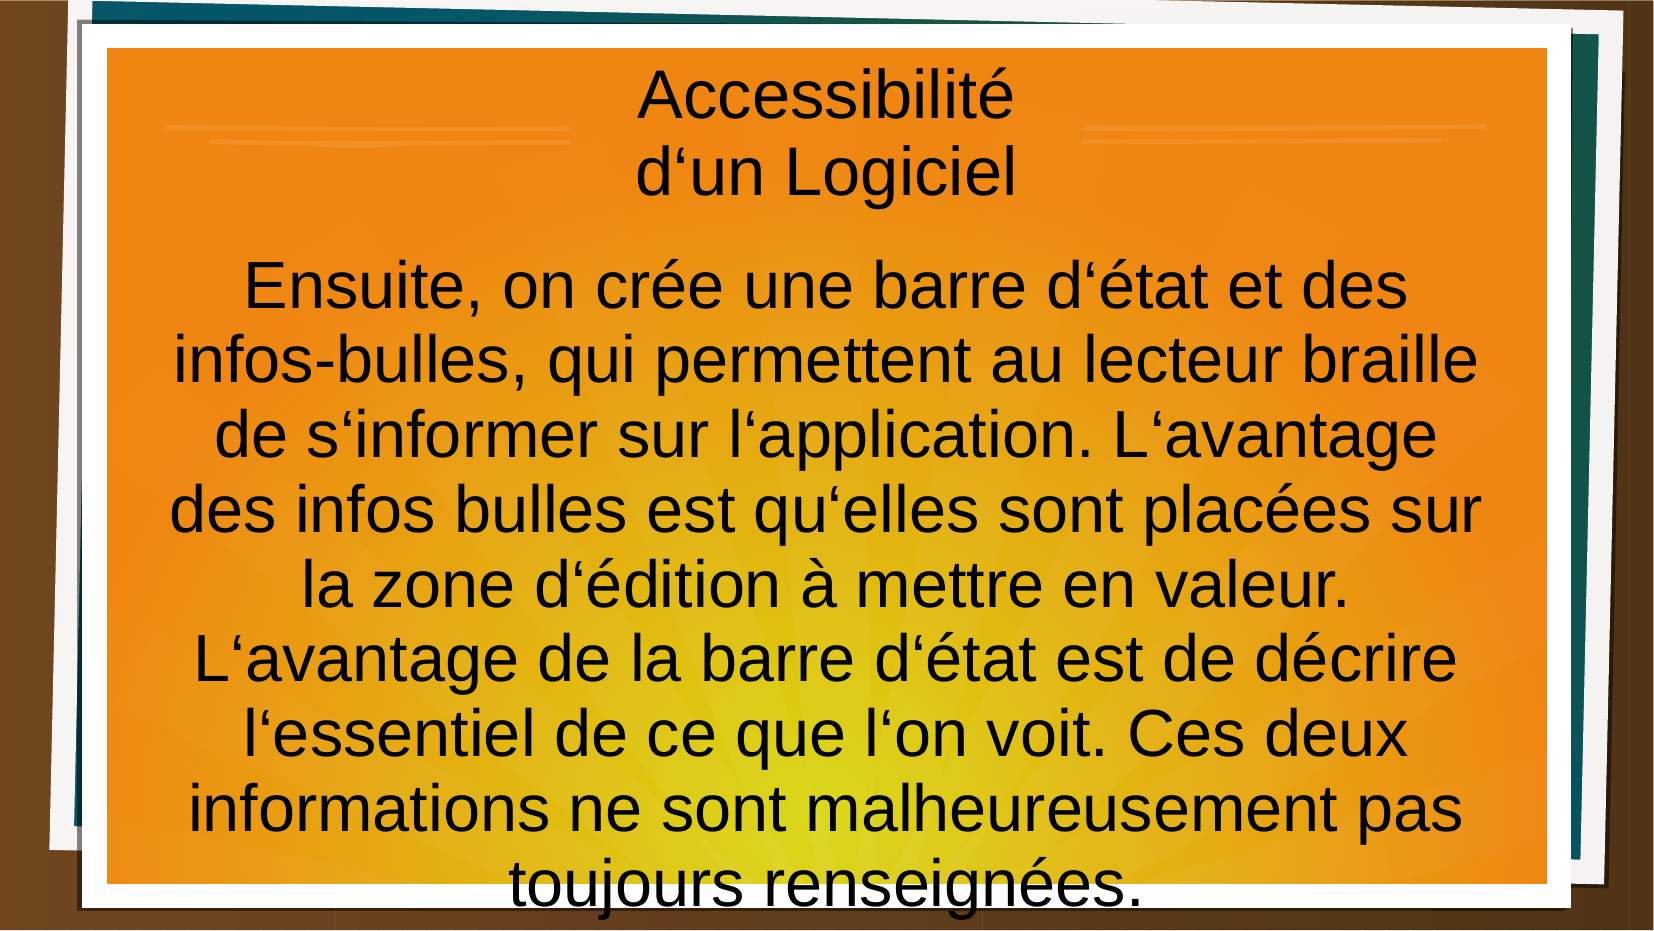

# Accessibilité d‘un Logiciel
Ensuite, on crée une barre d‘état et des infos-bulles, qui permettent au lecteur braille de s‘informer sur l‘application. L‘avantage des infos bulles est qu‘elles sont placées sur la zone d‘édition à mettre en valeur. L‘avantage de la barre d‘état est de décrire l‘essentiel de ce que l‘on voit. Ces deux informations ne sont malheureusement pas toujours renseignées.